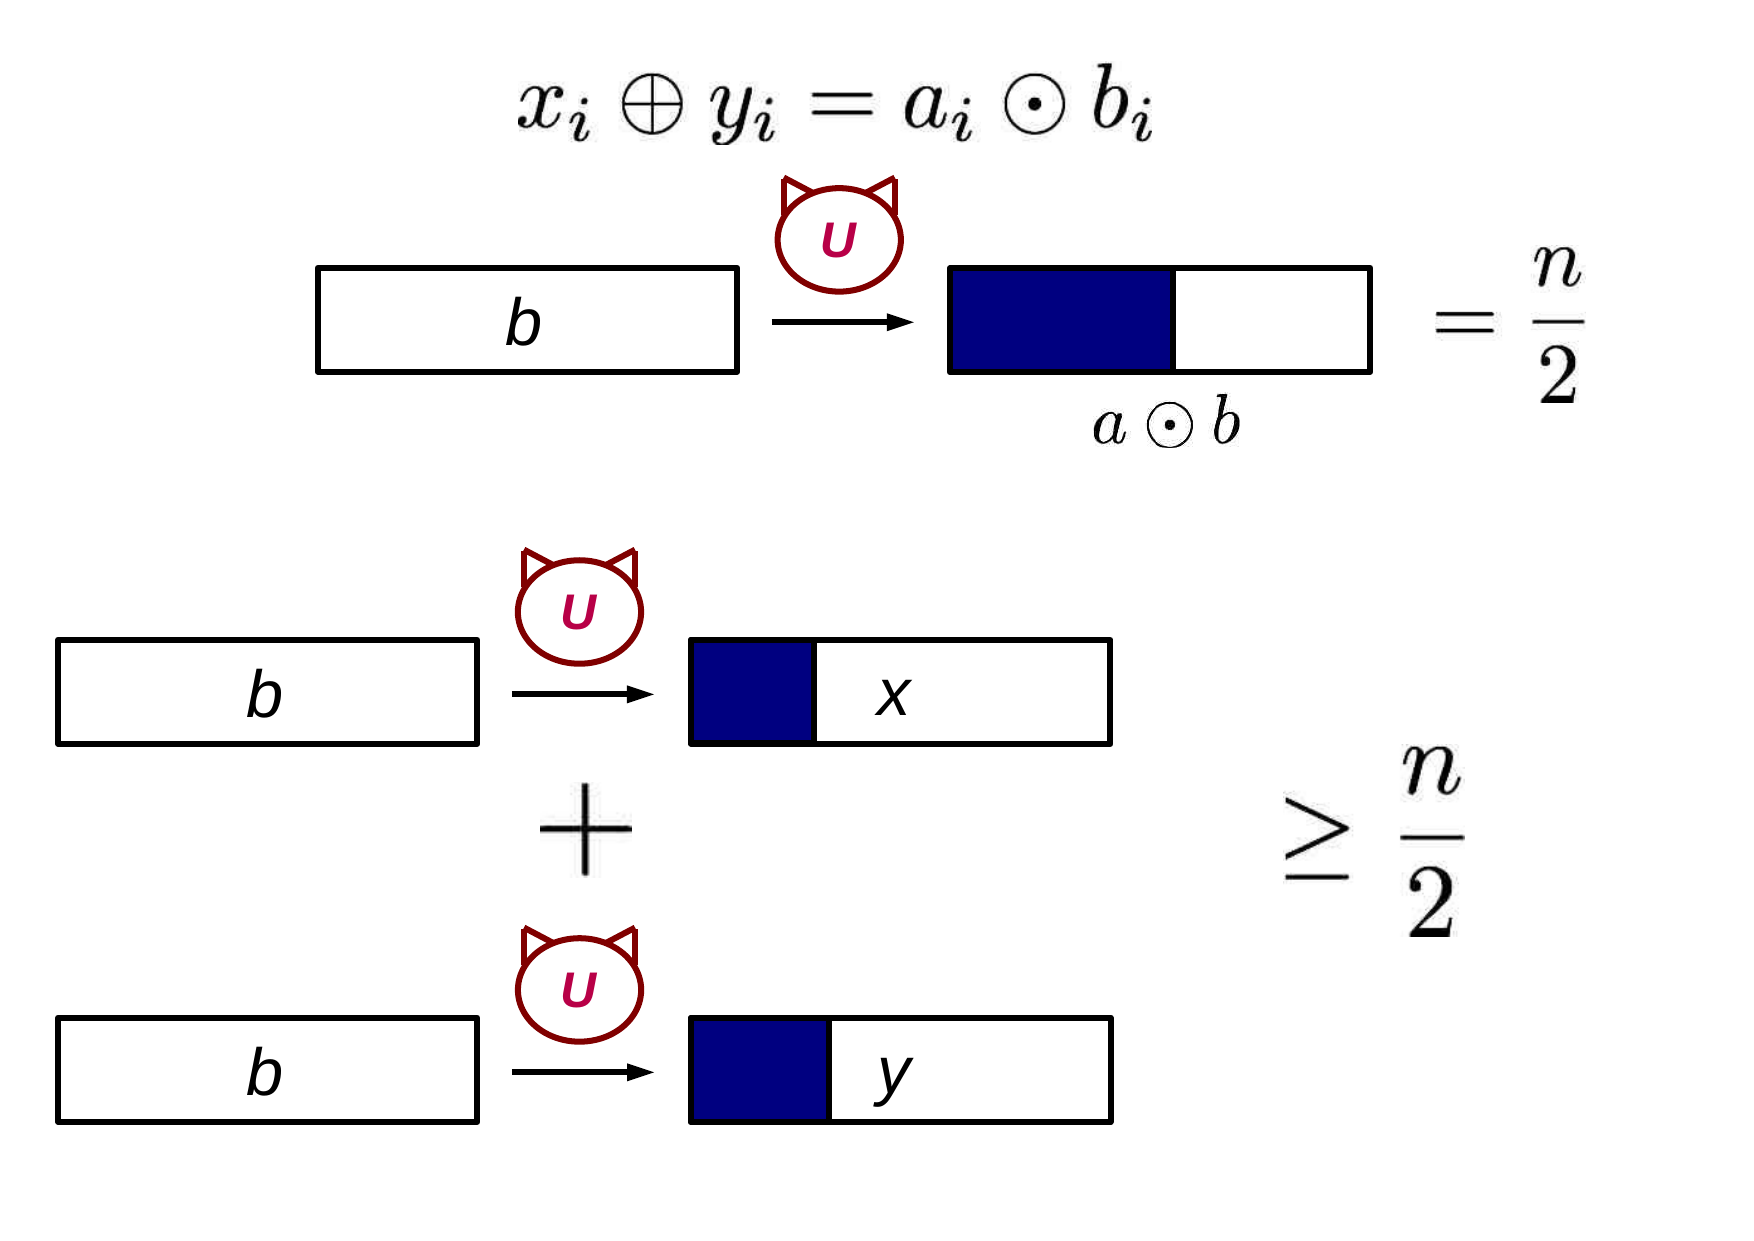

U
b
U
x
b
U
y
b